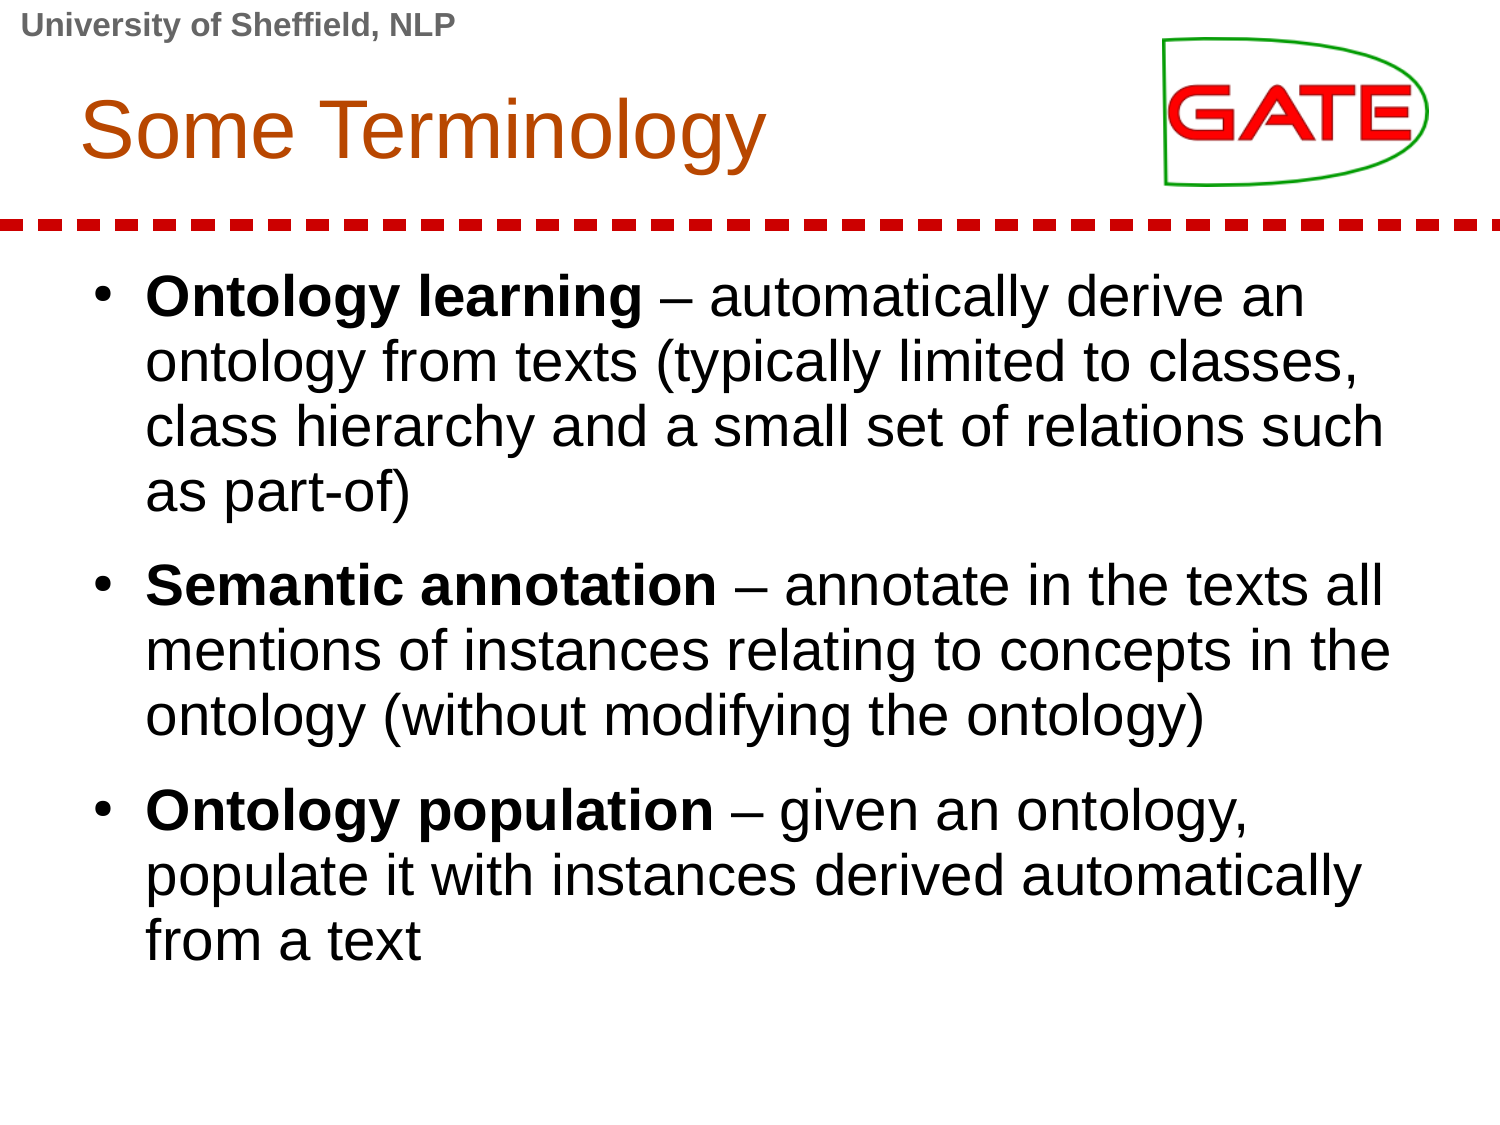

# Some Terminology
Ontology learning – automatically derive an ontology from texts (typically limited to classes, class hierarchy and a small set of relations such as part-of)
Semantic annotation – annotate in the texts all mentions of instances relating to concepts in the ontology (without modifying the ontology)
Ontology population – given an ontology, populate it with instances derived automatically from a text